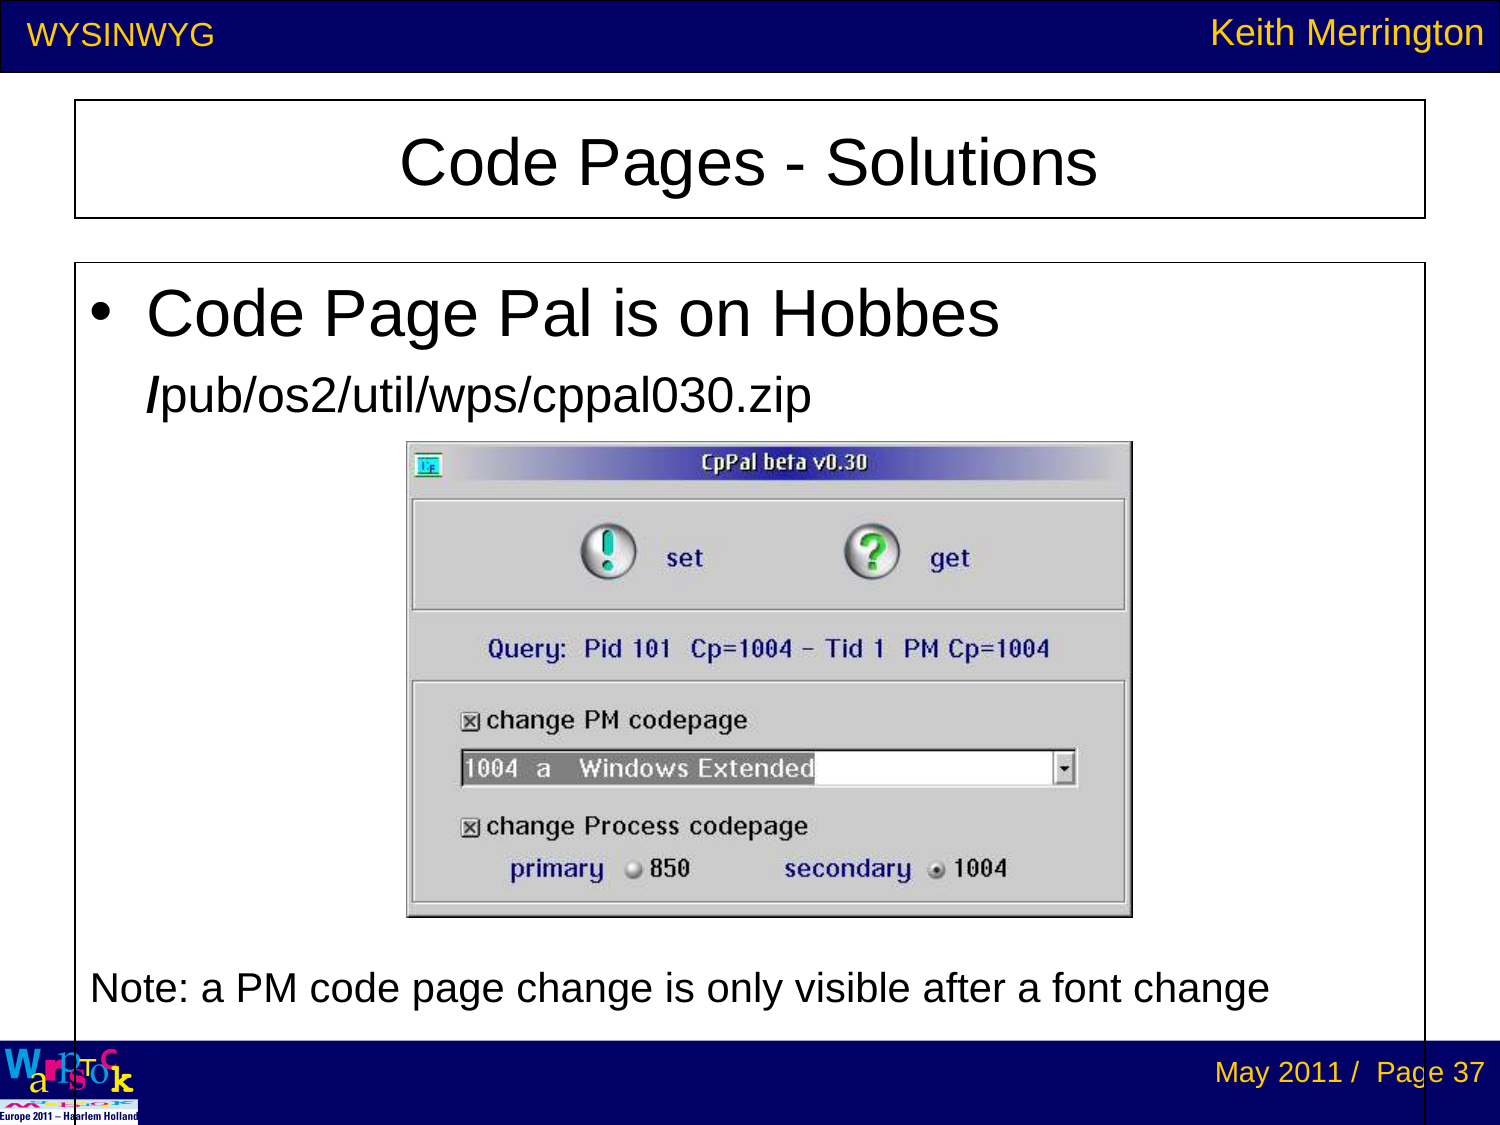

# Code Pages - Solutions
Code Page Pal is on Hobbes
	/pub/os2/util/wps/cppal030.zip
Note: a PM code page change is only visible after a font change